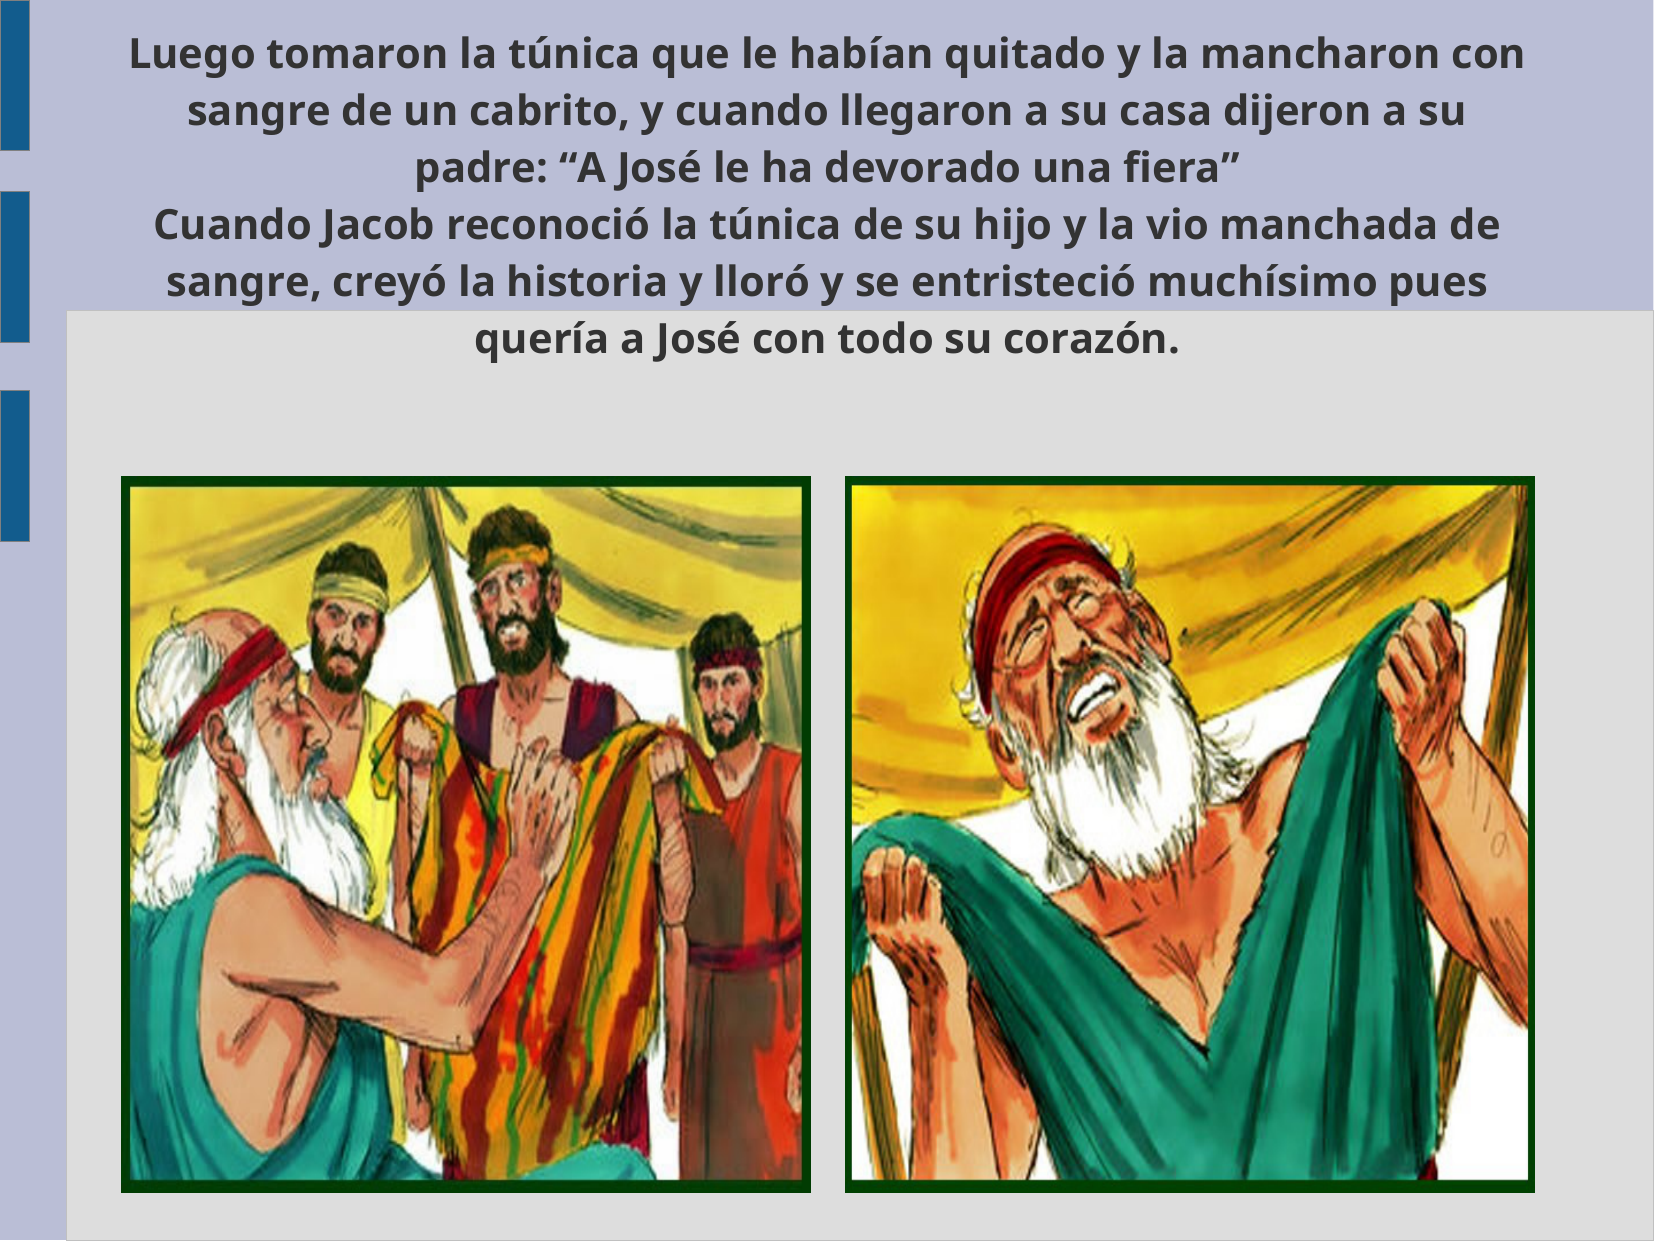

# Luego tomaron la túnica que le habían quitado y la mancharon con sangre de un cabrito, y cuando llegaron a su casa dijeron a su padre: “A José le ha devorado una fiera” Cuando Jacob reconoció la túnica de su hijo y la vio manchada de sangre, creyó la historia y lloró y se entristeció muchísimo pues quería a José con todo su corazón.